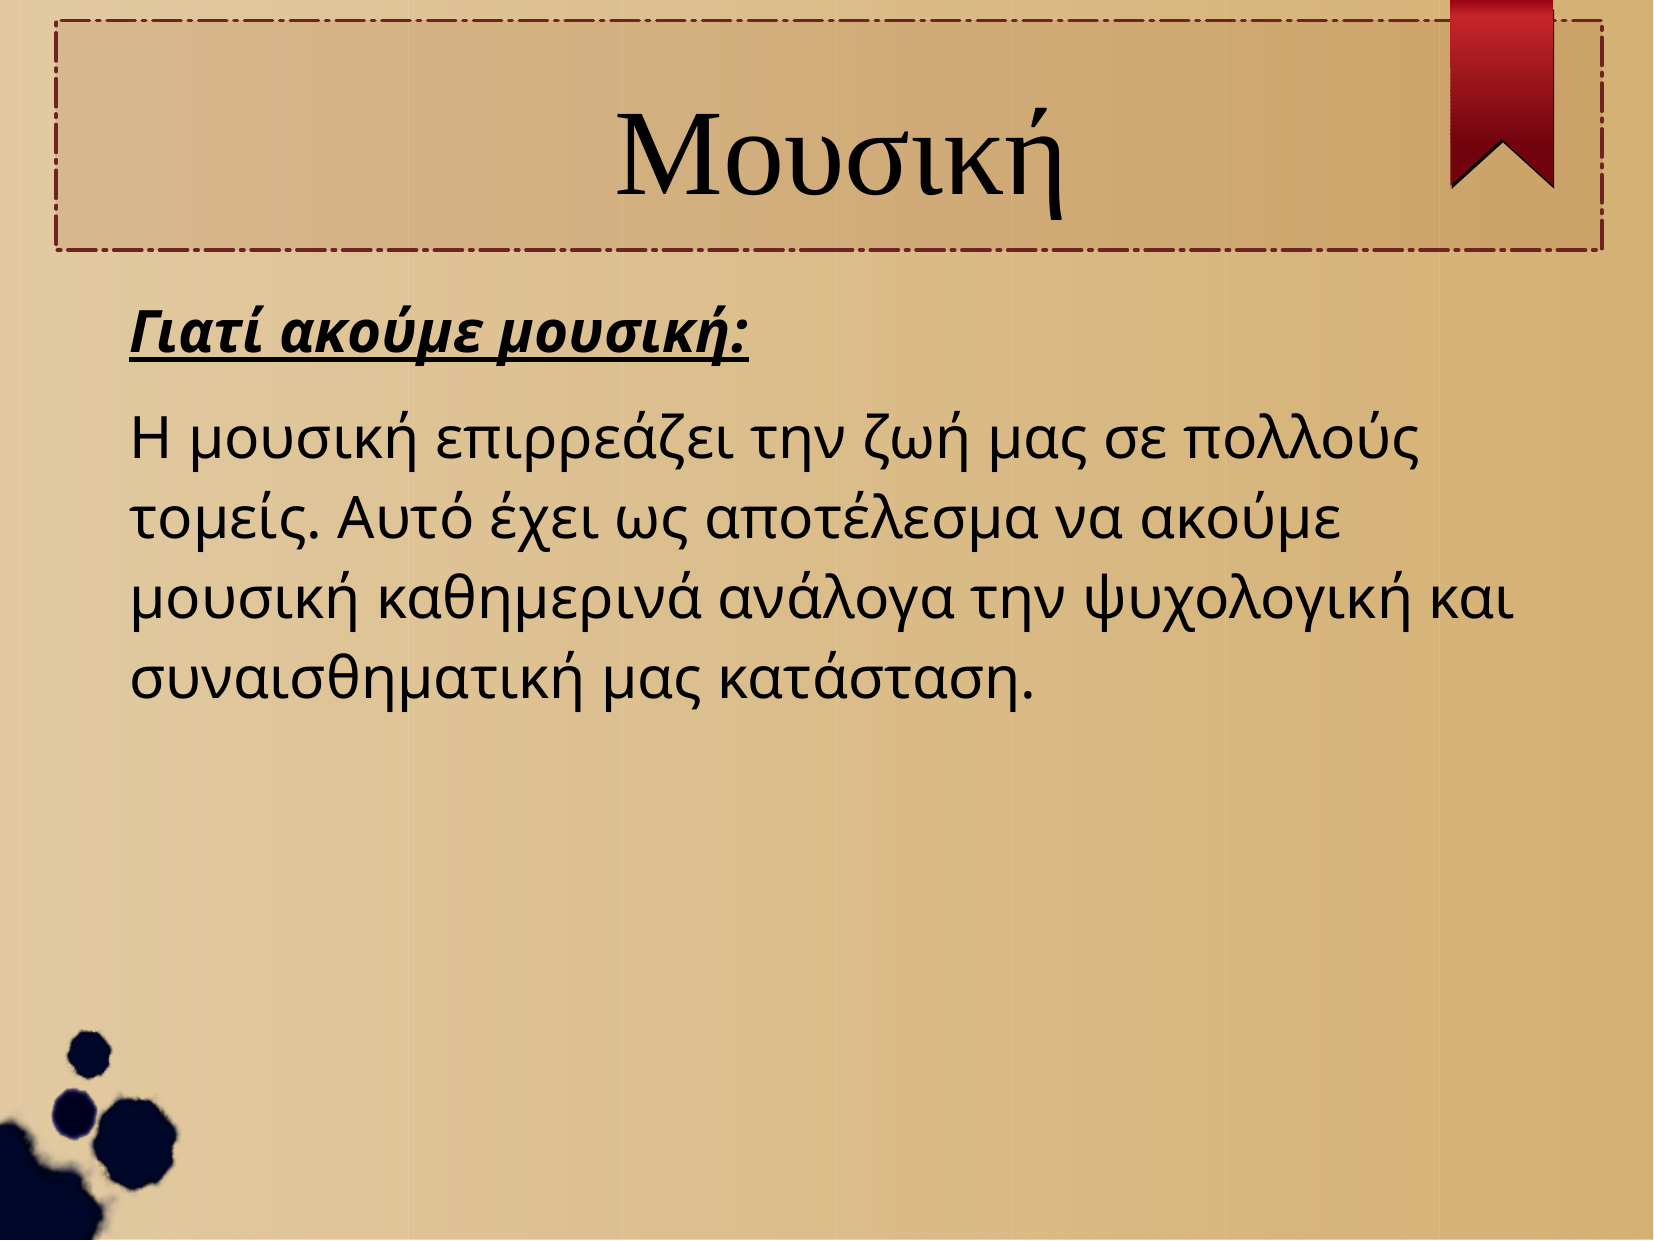

# Μουσική
Γιατί ακούμε μουσική:
Η μουσική επιρρεάζει την ζωή μας σε πολλούς τομείς. Αυτό έχει ως αποτέλεσμα να ακούμε μουσική καθημερινά ανάλογα την ψυχολογική και συναισθηματική μας κατάσταση.